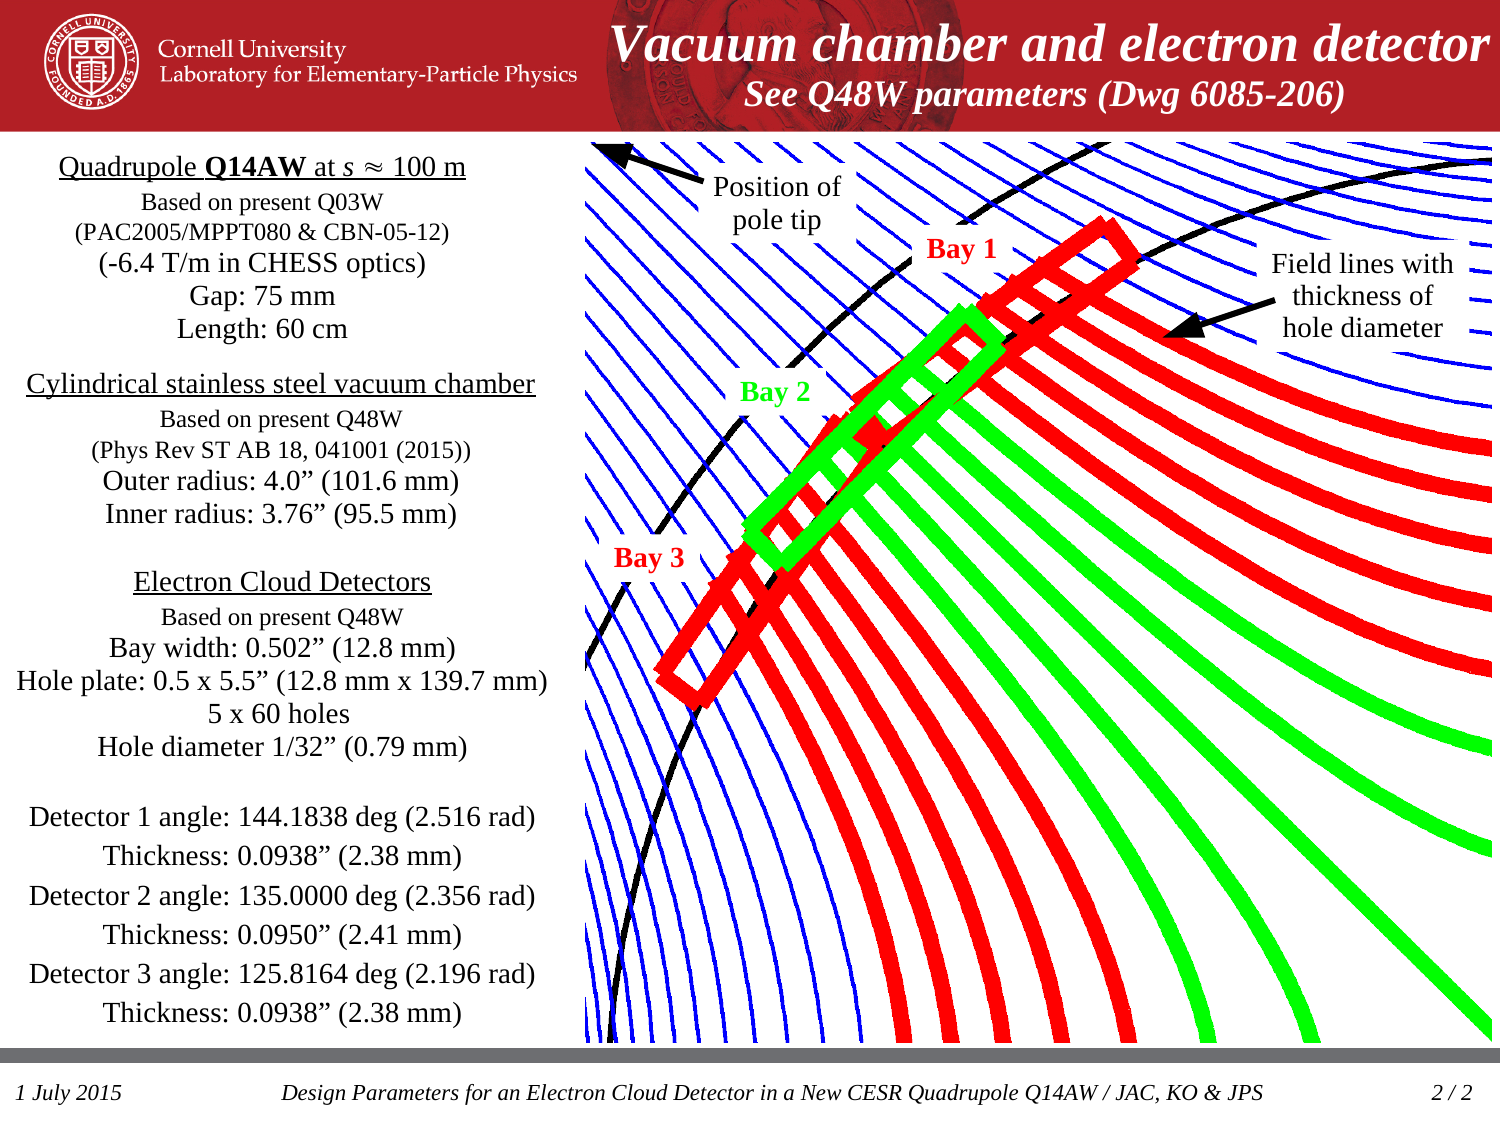

# Vacuum chamber and electron detector See Q48W parameters (Dwg 6085-206)
Quadrupole Q14AW at s » 100 m
Based on present Q03W
(PAC2005/MPPT080 & CBN-05-12)
(-6.4 T/m in CHESS optics)
Gap: 75 mm
Length: 60 cm
Position of
pole tip
Bay 1
Field lines with
thickness of
hole diameter
Cylindrical stainless steel vacuum chamber
Based on present Q48W
(Phys Rev ST AB 18, 041001 (2015))
Outer radius: 4.0” (101.6 mm)
Inner radius: 3.76” (95.5 mm)
Bay 2
Bay 3
Electron Cloud Detectors
Based on present Q48W
Bay width: 0.502” (12.8 mm)
Hole plate: 0.5 x 5.5” (12.8 mm x 139.7 mm)
5 x 60 holes
Hole diameter 1/32” (0.79 mm)
Detector 1 angle: 144.1838 deg (2.516 rad)
Thickness: 0.0938” (2.38 mm)
Detector 2 angle: 135.0000 deg (2.356 rad)
Thickness: 0.0950” (2.41 mm)
Detector 3 angle: 125.8164 deg (2.196 rad)
Thickness: 0.0938” (2.38 mm)